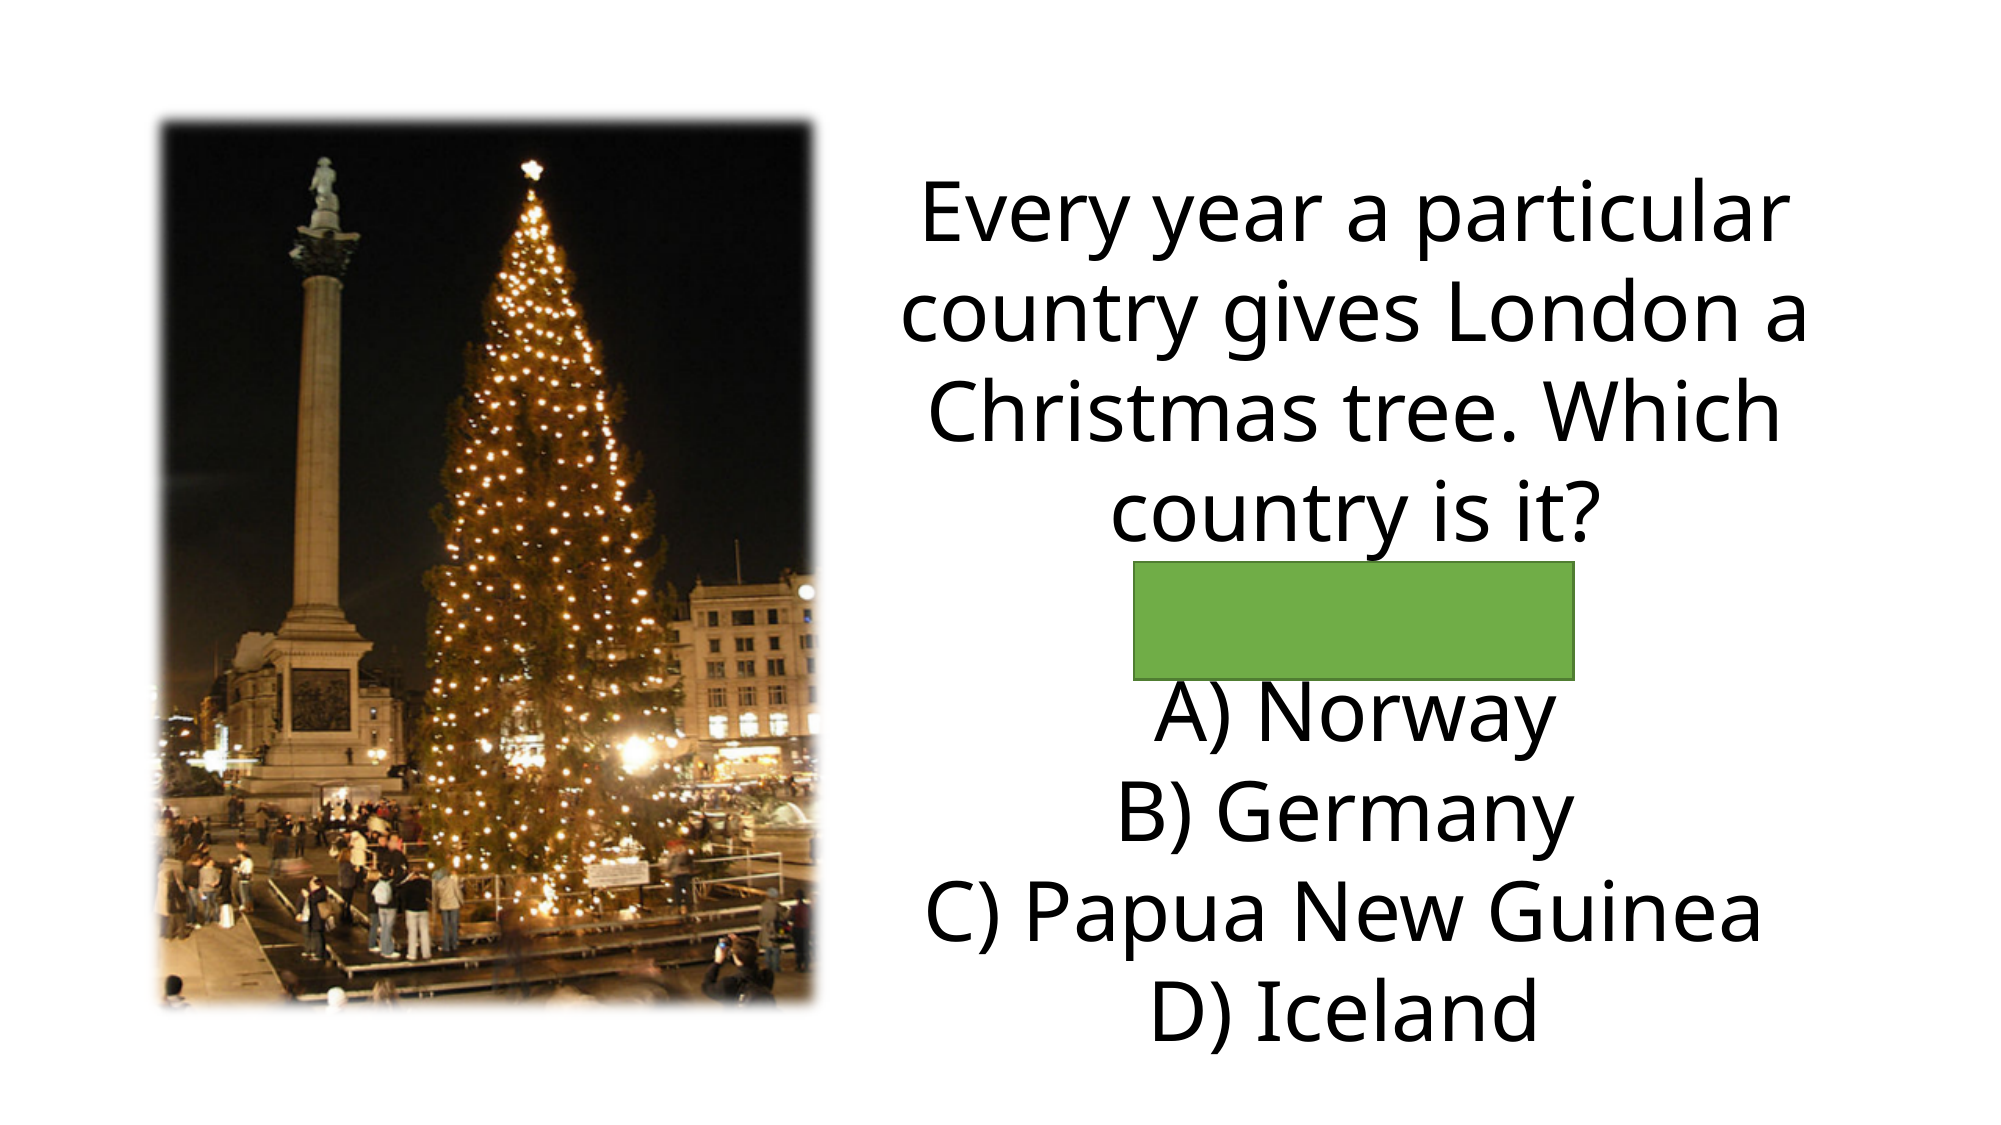

Every year a particular country gives London a Christmas tree. Which country is it?
 Norway
 Germany
 Papua New Guinea
 Iceland